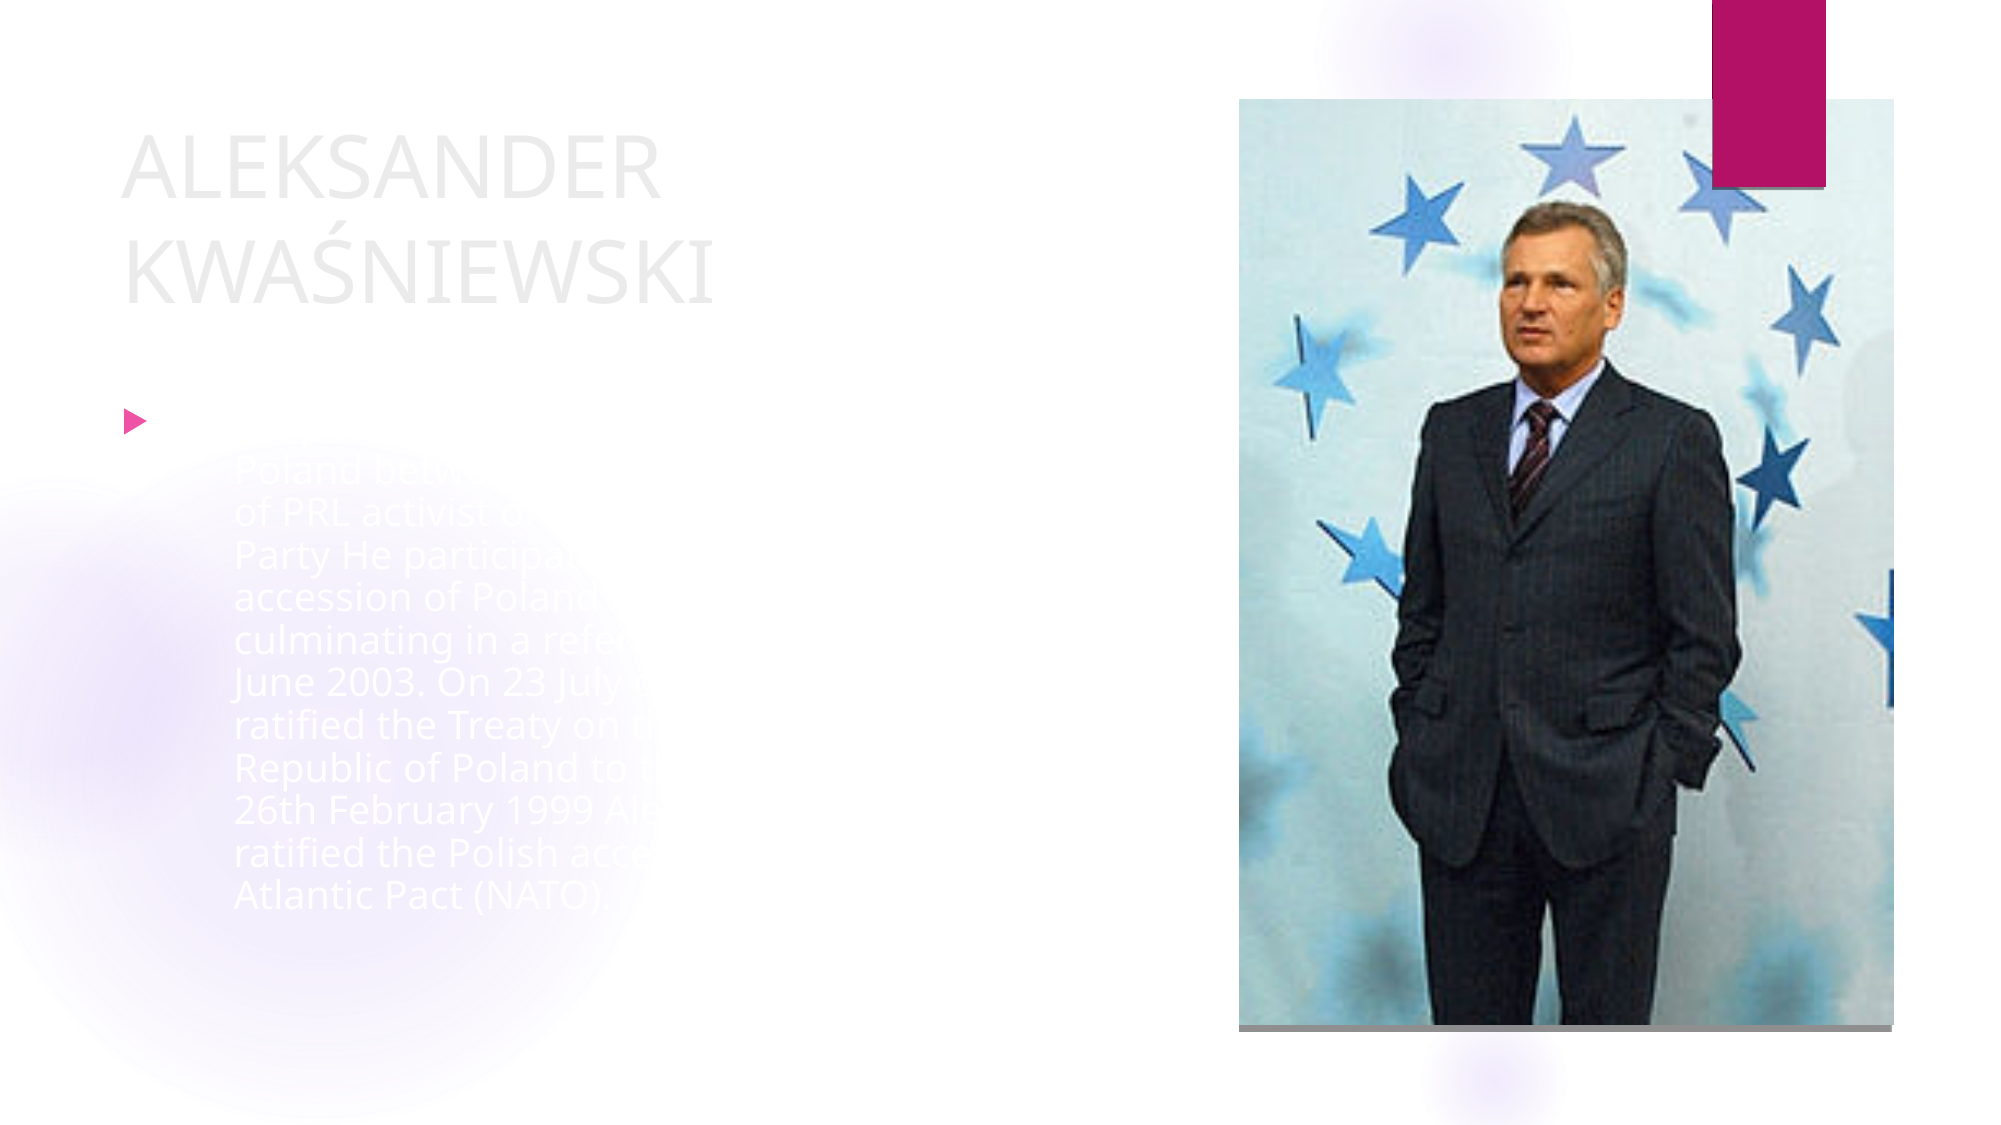

# ALEKSANDER KWAŚNIEWSKI
Polish politician. President of the Republic of Poland between 1995 and 2005. In the period of PRL activist of the Polish United Workers ' Party He participated in the campaign for the accession of Poland to the European Union, culminating in a referendum on 8th and 9th June 2003. On 23 July of the same year, he ratified the Treaty on the Accession of the Republic of Poland to the European Union. On 26th February 1999 Alexander Kwaśniewski ratified the Polish accession to host the North Atlantic Pact (NATO).